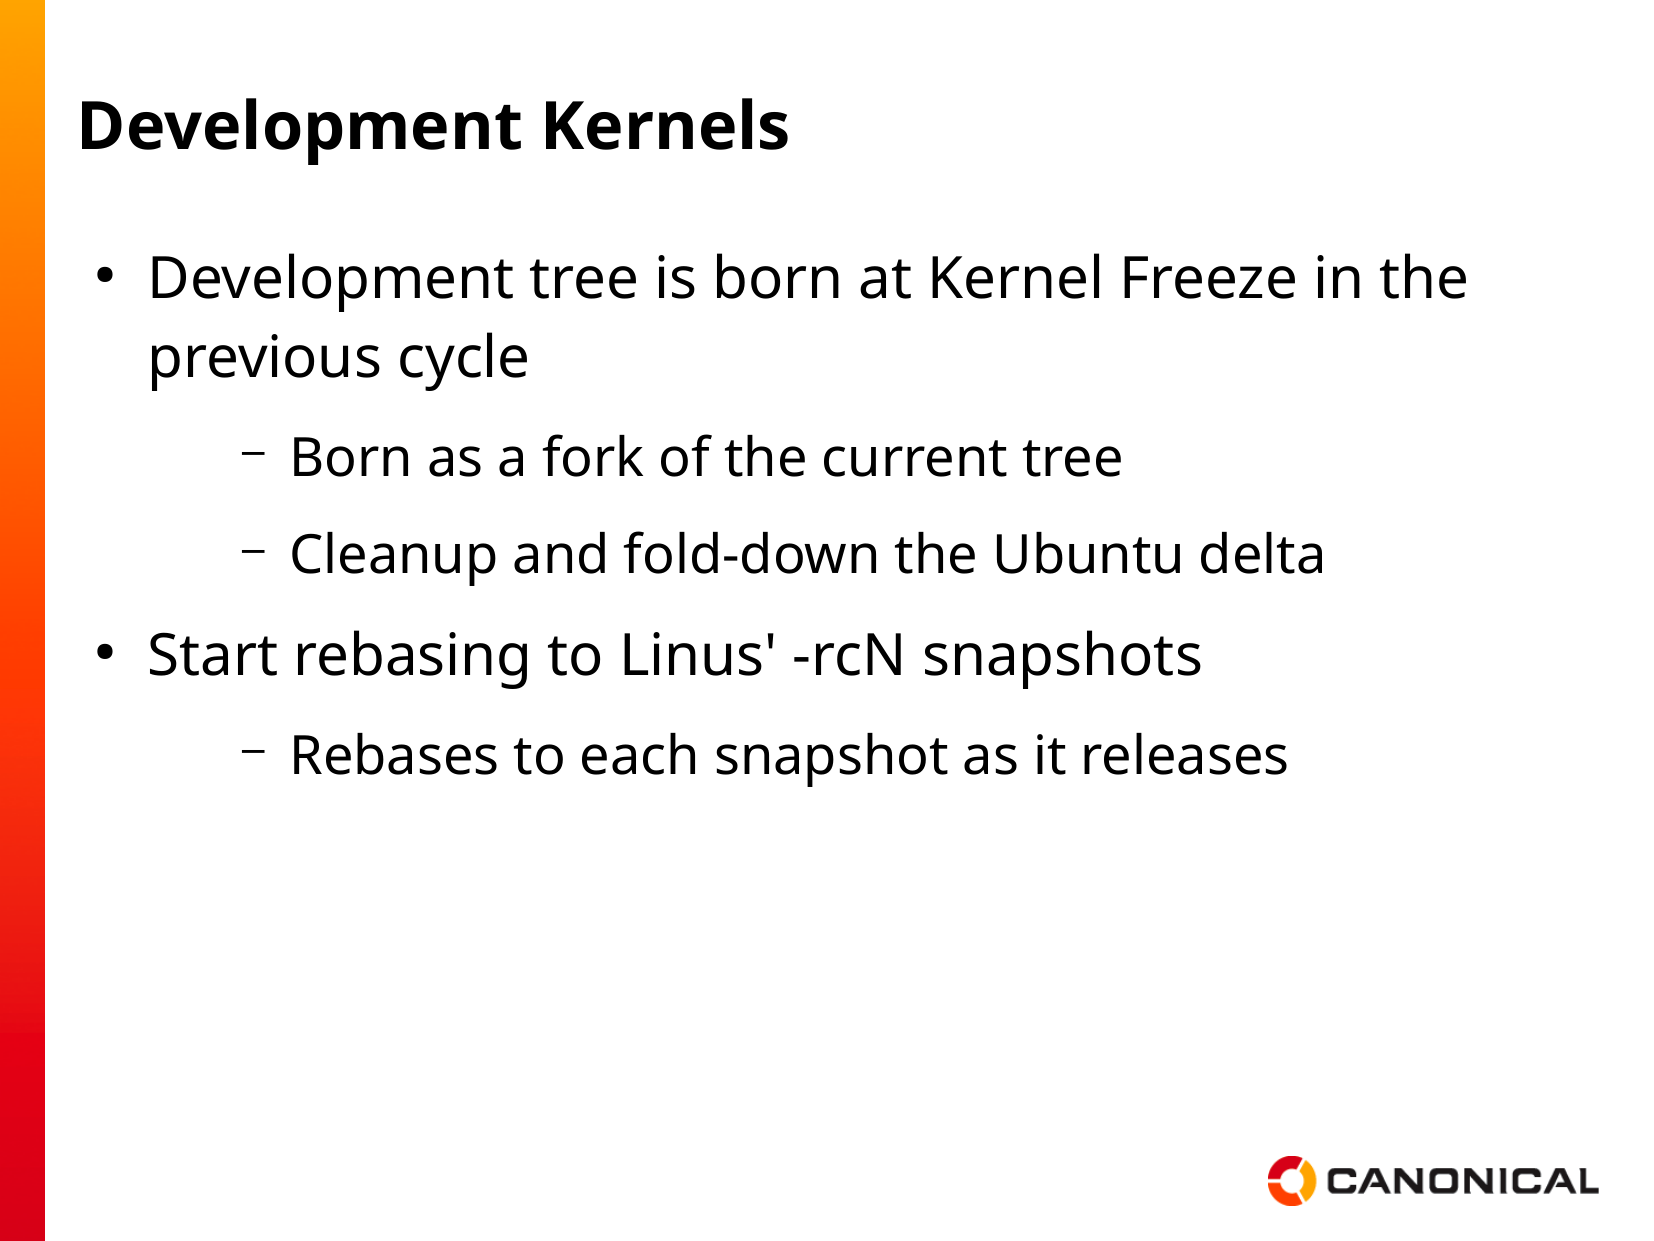

# Development Kernels
Development tree is born at Kernel Freeze in the previous cycle
Born as a fork of the current tree
Cleanup and fold-down the Ubuntu delta
Start rebasing to Linus' -rcN snapshots
Rebases to each snapshot as it releases